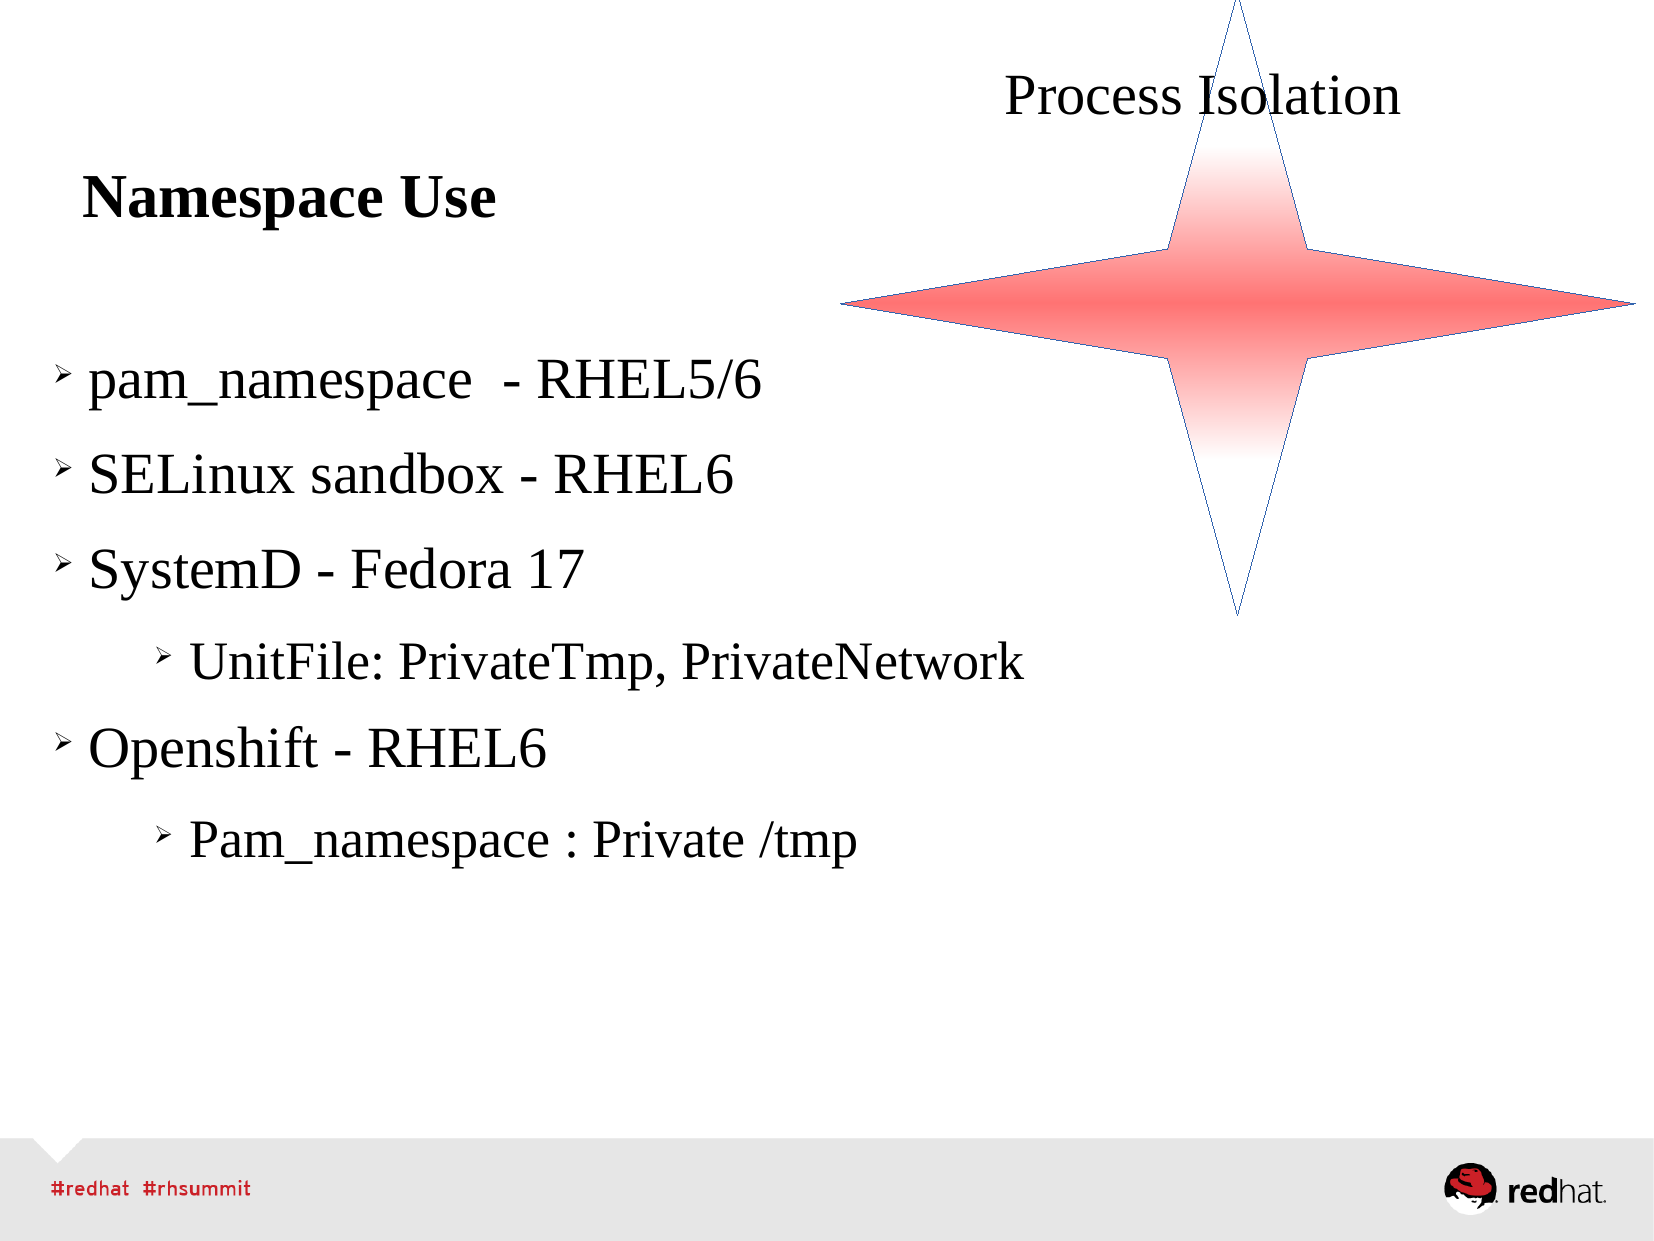

Process Isolation
# Namespace Use
 pam_namespace - RHEL5/6
 SELinux sandbox - RHEL6
 SystemD - Fedora 17
UnitFile: PrivateTmp, PrivateNetwork
 Openshift - RHEL6
Pam_namespace : Private /tmp